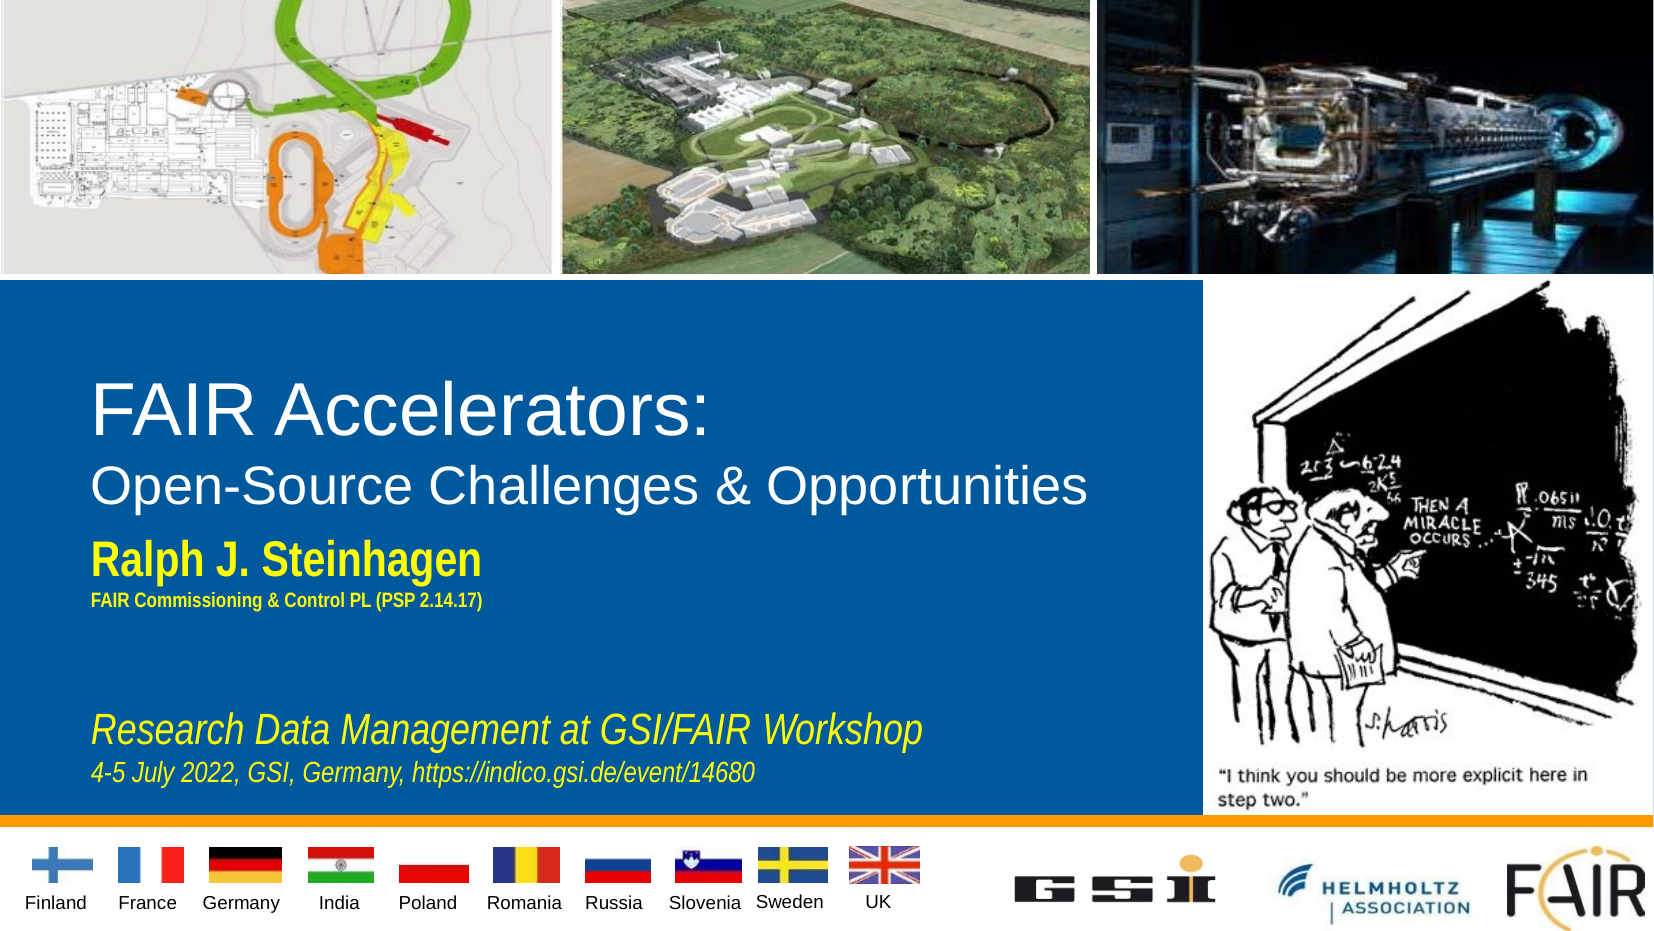

FAIR Accelerators:
Open-Source Challenges & Opportunities
Ralph J. Steinhagen
FAIR Commissioning & Control PL (PSP 2.14.17)
Research Data Management at GSI/FAIR Workshop
4-5 July 2022, GSI, Germany, https://indico.gsi.de/event/14680
UK
Sweden
Slovenia
Finland
Russia
France
Germany
India
Poland
Romania